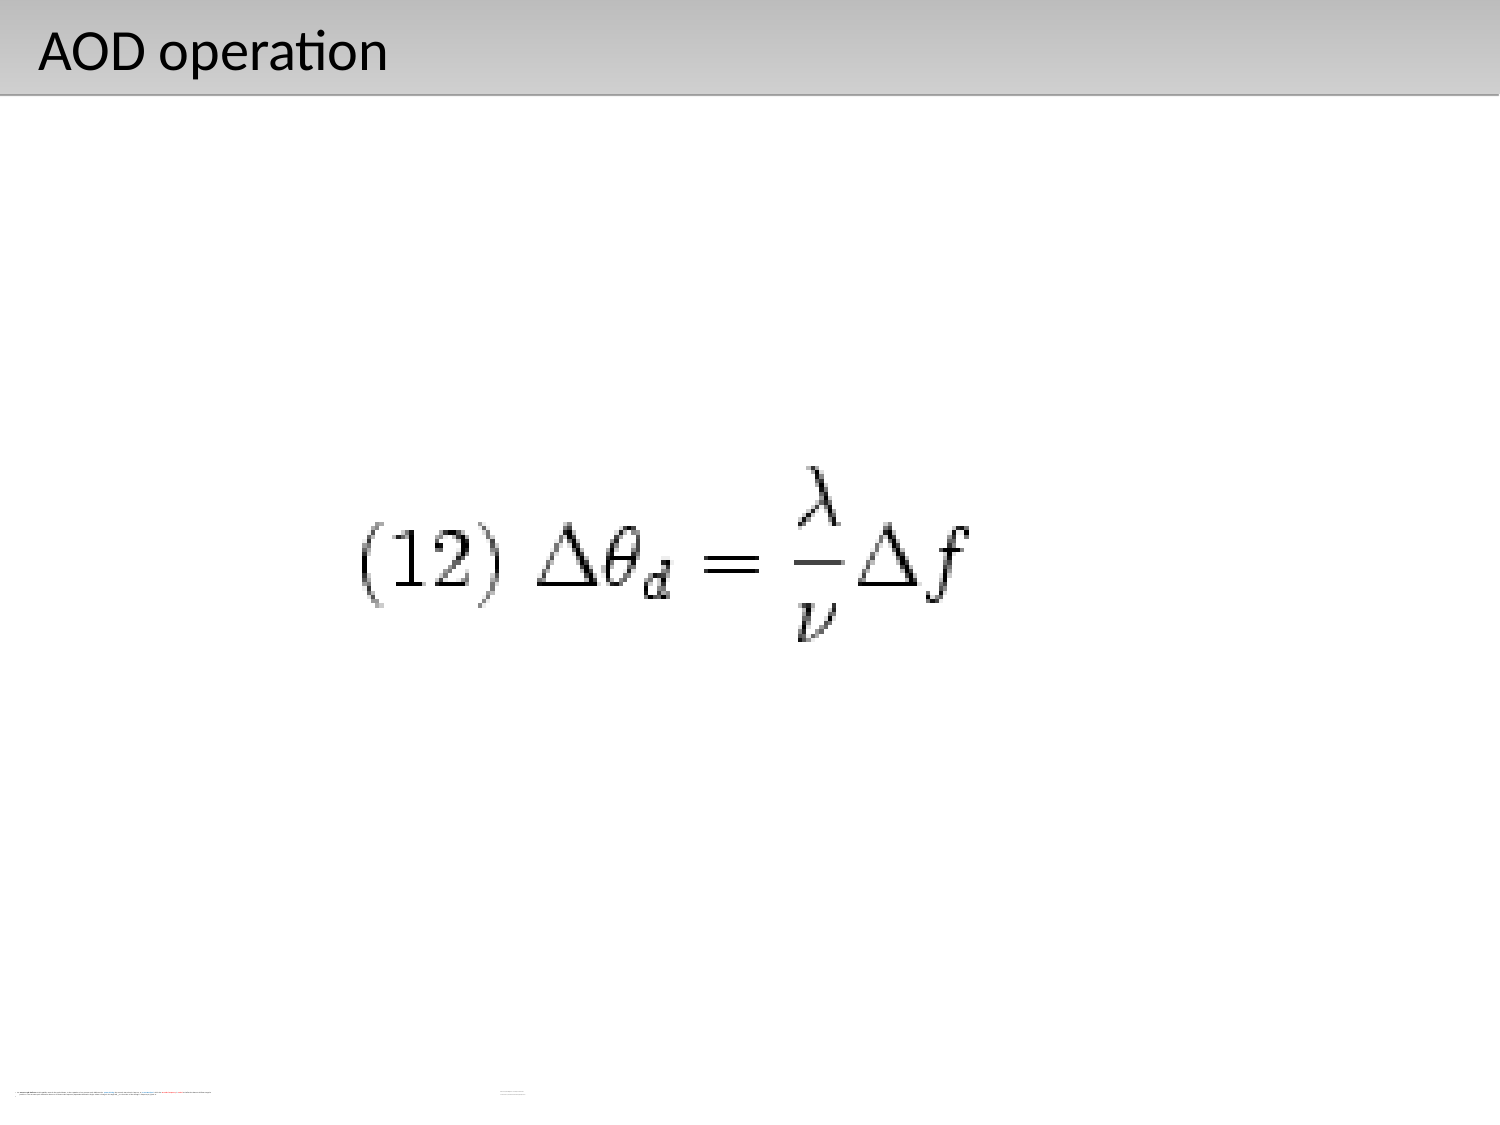

# AOD operation
An acousto-optic deflector AOD spatially controls the optical beam. In the operation of an acousto-optic deflector the power driving the acoustic transducer is kept on, at a constant level, while the acoustic frequency is varied to deflect the beam to different angular positions. The acousto-optic deflector makes use of the acoustic frequency dependent diffraction angle, where a change in the angle Δθd as a function of the change in frequency Δf given as
where λ is the optical wavelength and ν is the velocity of the acoustic wave.
In AOM modulator power is varied while acoustic frequency is kept constant